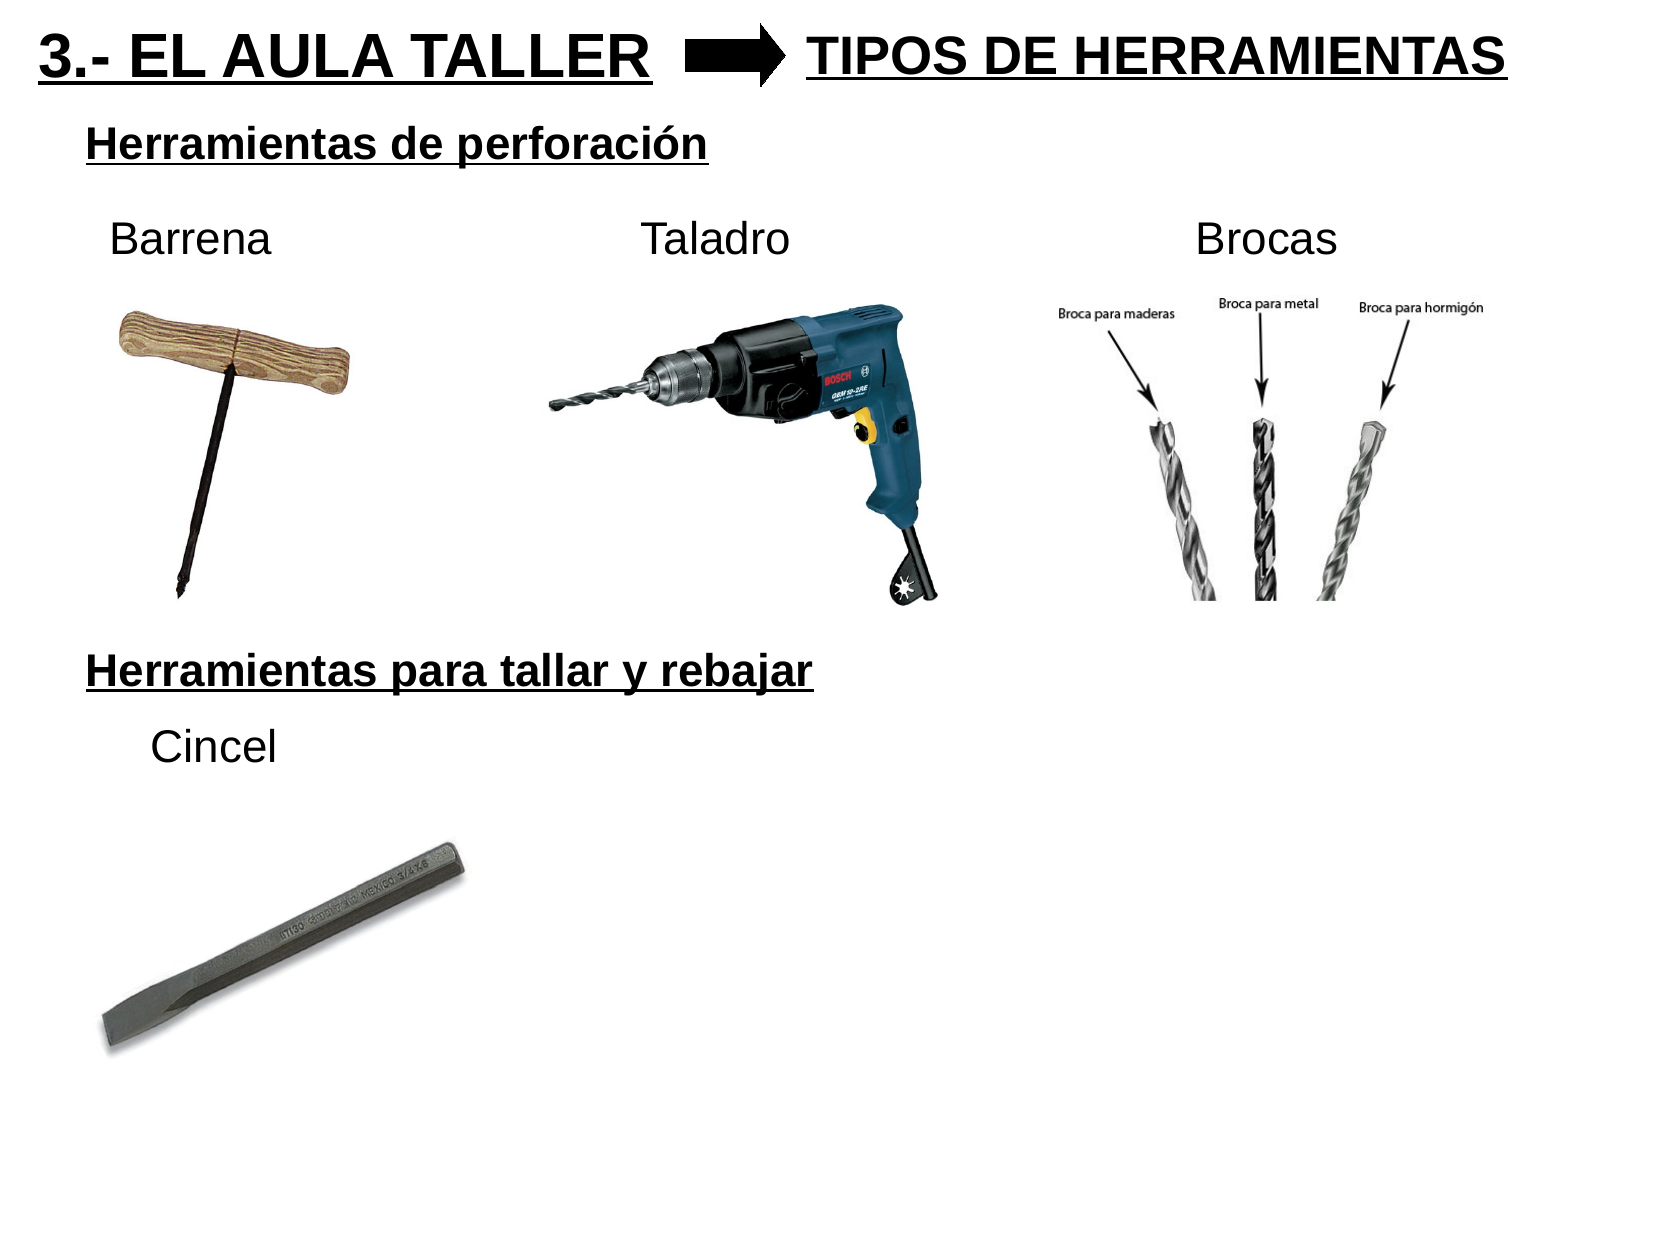

3.- EL AULA TALLER
TIPOS DE HERRAMIENTAS
Herramientas de perforación
Barrena
Taladro
Brocas
Herramientas para tallar y rebajar
Cincel